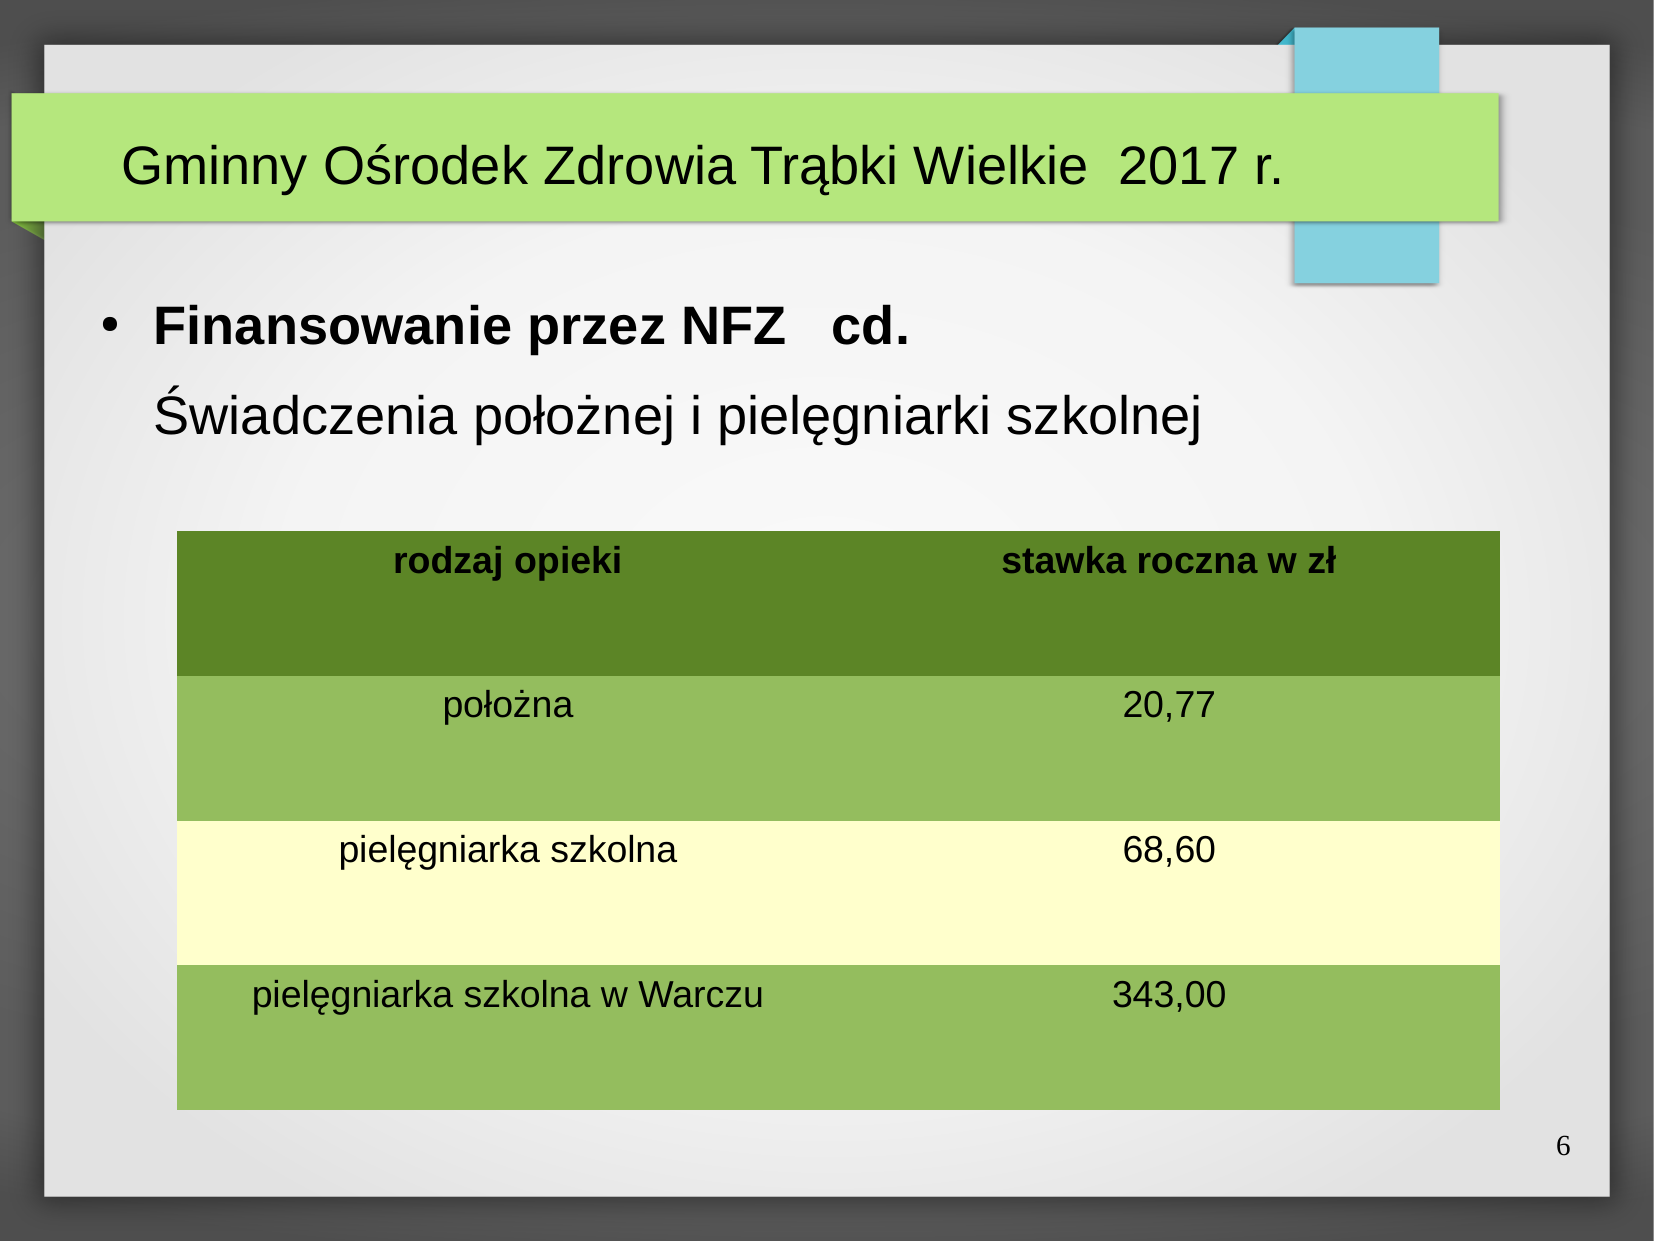

# Gminny Ośrodek Zdrowia Trąbki Wielkie 2017 r.
Finansowanie przez NFZ cd.
Świadczenia położnej i pielęgniarki szkolnej
| rodzaj opieki | stawka roczna w zł |
| --- | --- |
| położna | 20,77 |
| pielęgniarka szkolna | 68,60 |
| pielęgniarka szkolna w Warczu | 343,00 |
6